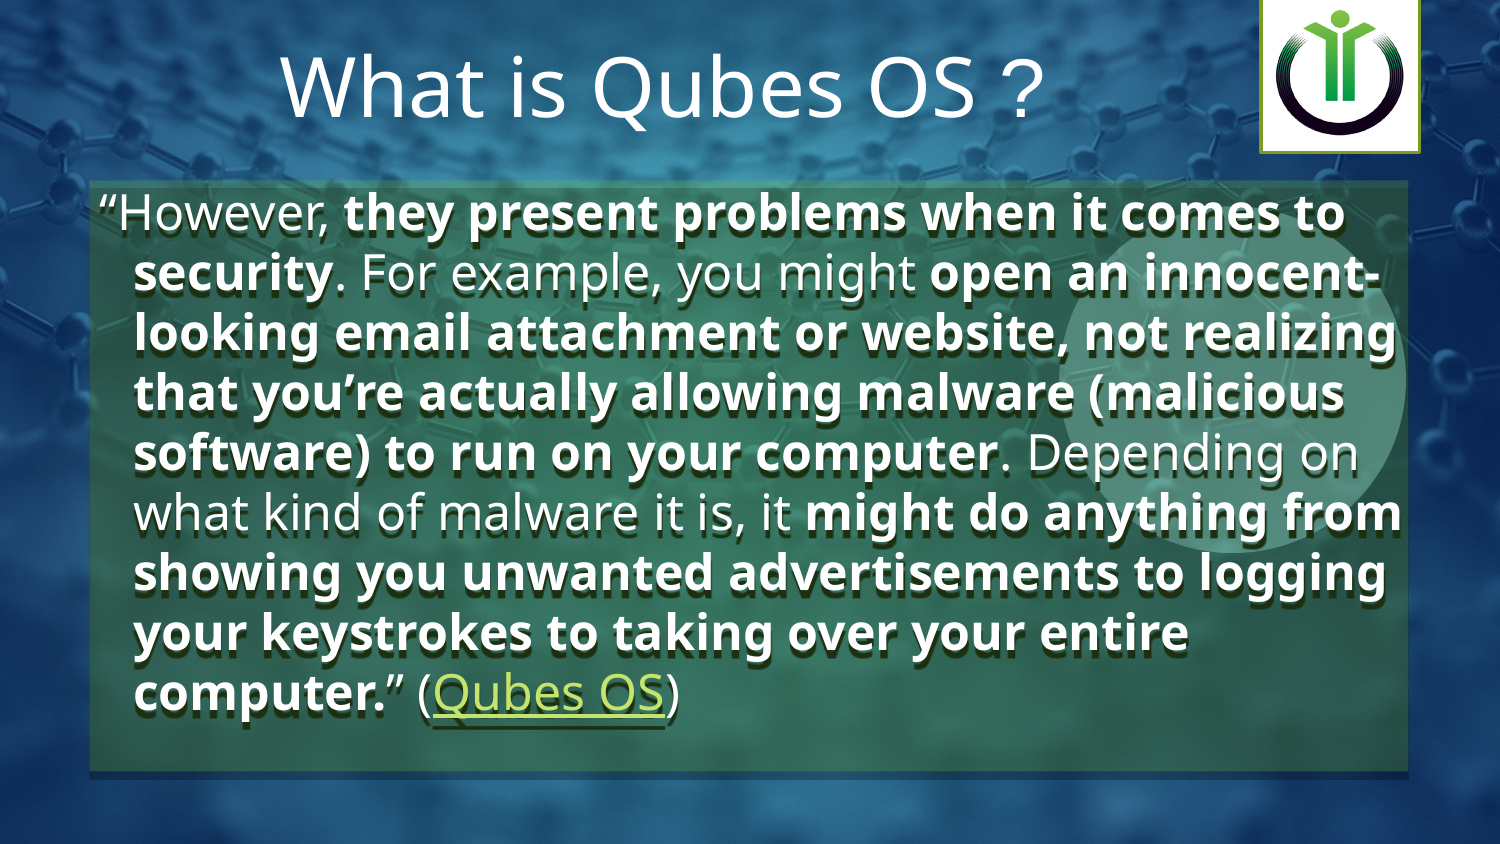

What is Qubes OS ?
“However, they present problems when it comes to security. For example, you might open an innocent-looking email attachment or website, not realizing that you’re actually allowing malware (malicious software) to run on your computer. Depending on what kind of malware it is, it might do anything from showing you unwanted advertisements to logging your keystrokes to taking over your entire computer.” (Qubes OS)